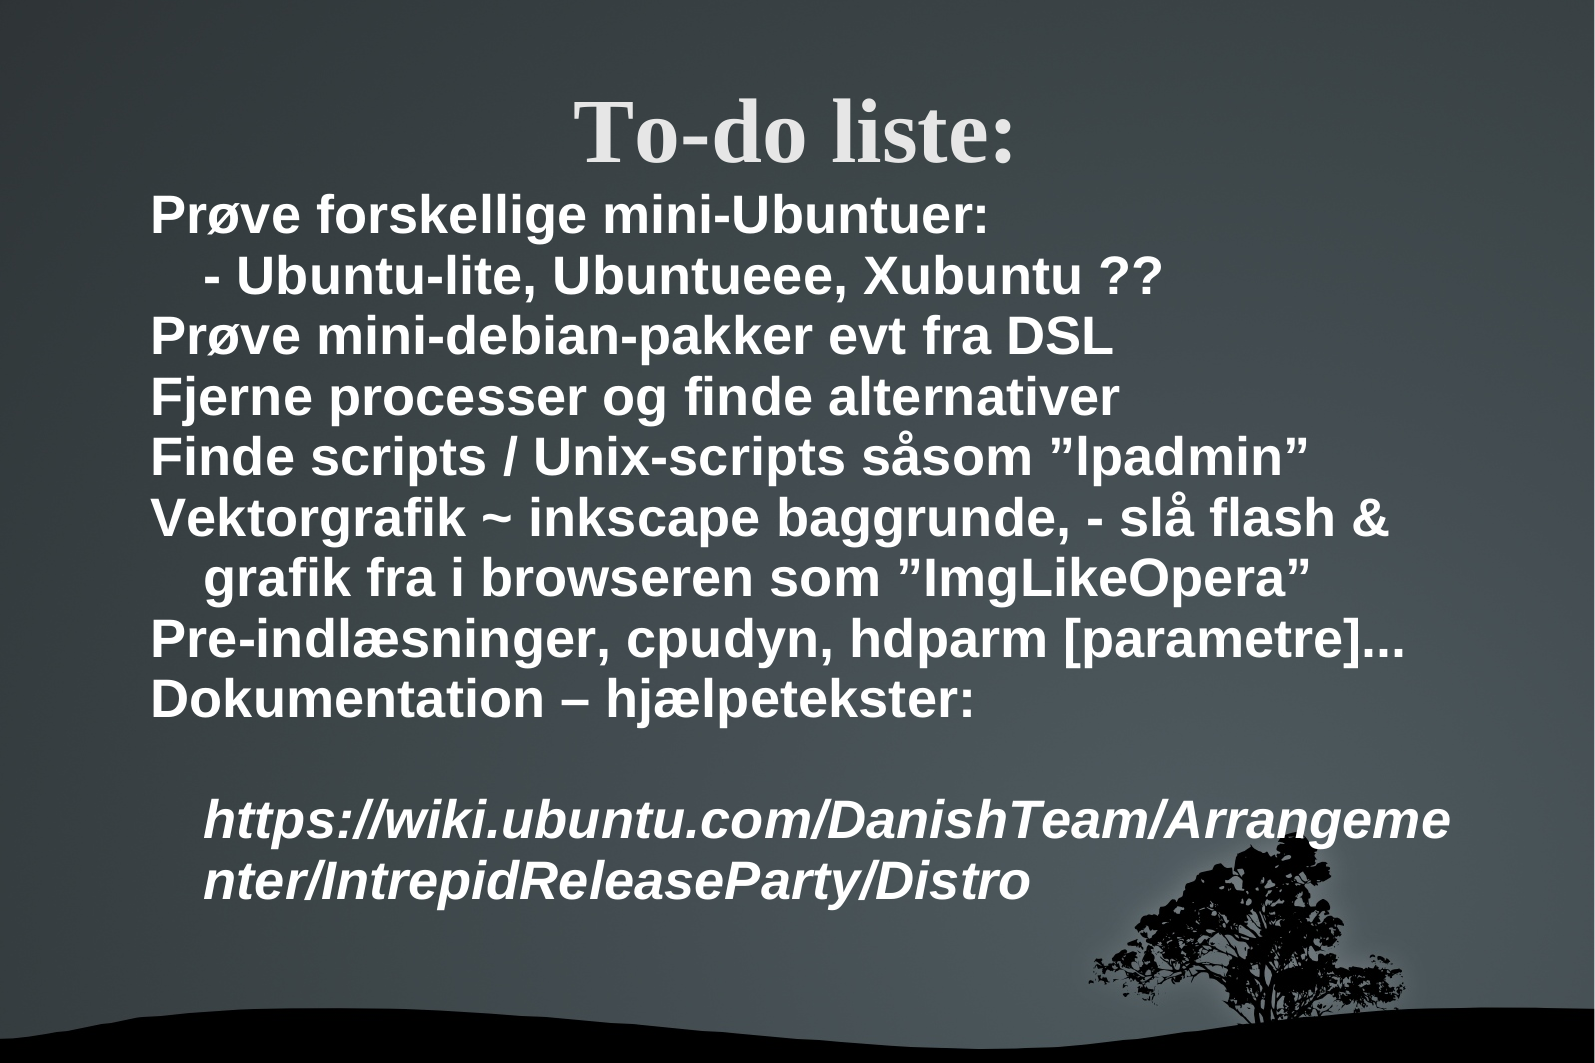

# To-do liste:
Prøve forskellige mini-Ubuntuer:
- Ubuntu-lite, Ubuntueee, Xubuntu ??
Prøve mini-debian-pakker evt fra DSL
Fjerne processer og finde alternativer
Finde scripts / Unix-scripts såsom ”lpadmin”
Vektorgrafik ~ inkscape baggrunde, - slå flash & grafik fra i browseren som ”ImgLikeOpera”
Pre-indlæsninger, cpudyn, hdparm [parametre]...
Dokumentation – hjælpetekster:
https://wiki.ubuntu.com/DanishTeam/Arrangementer/IntrepidReleaseParty/Distro